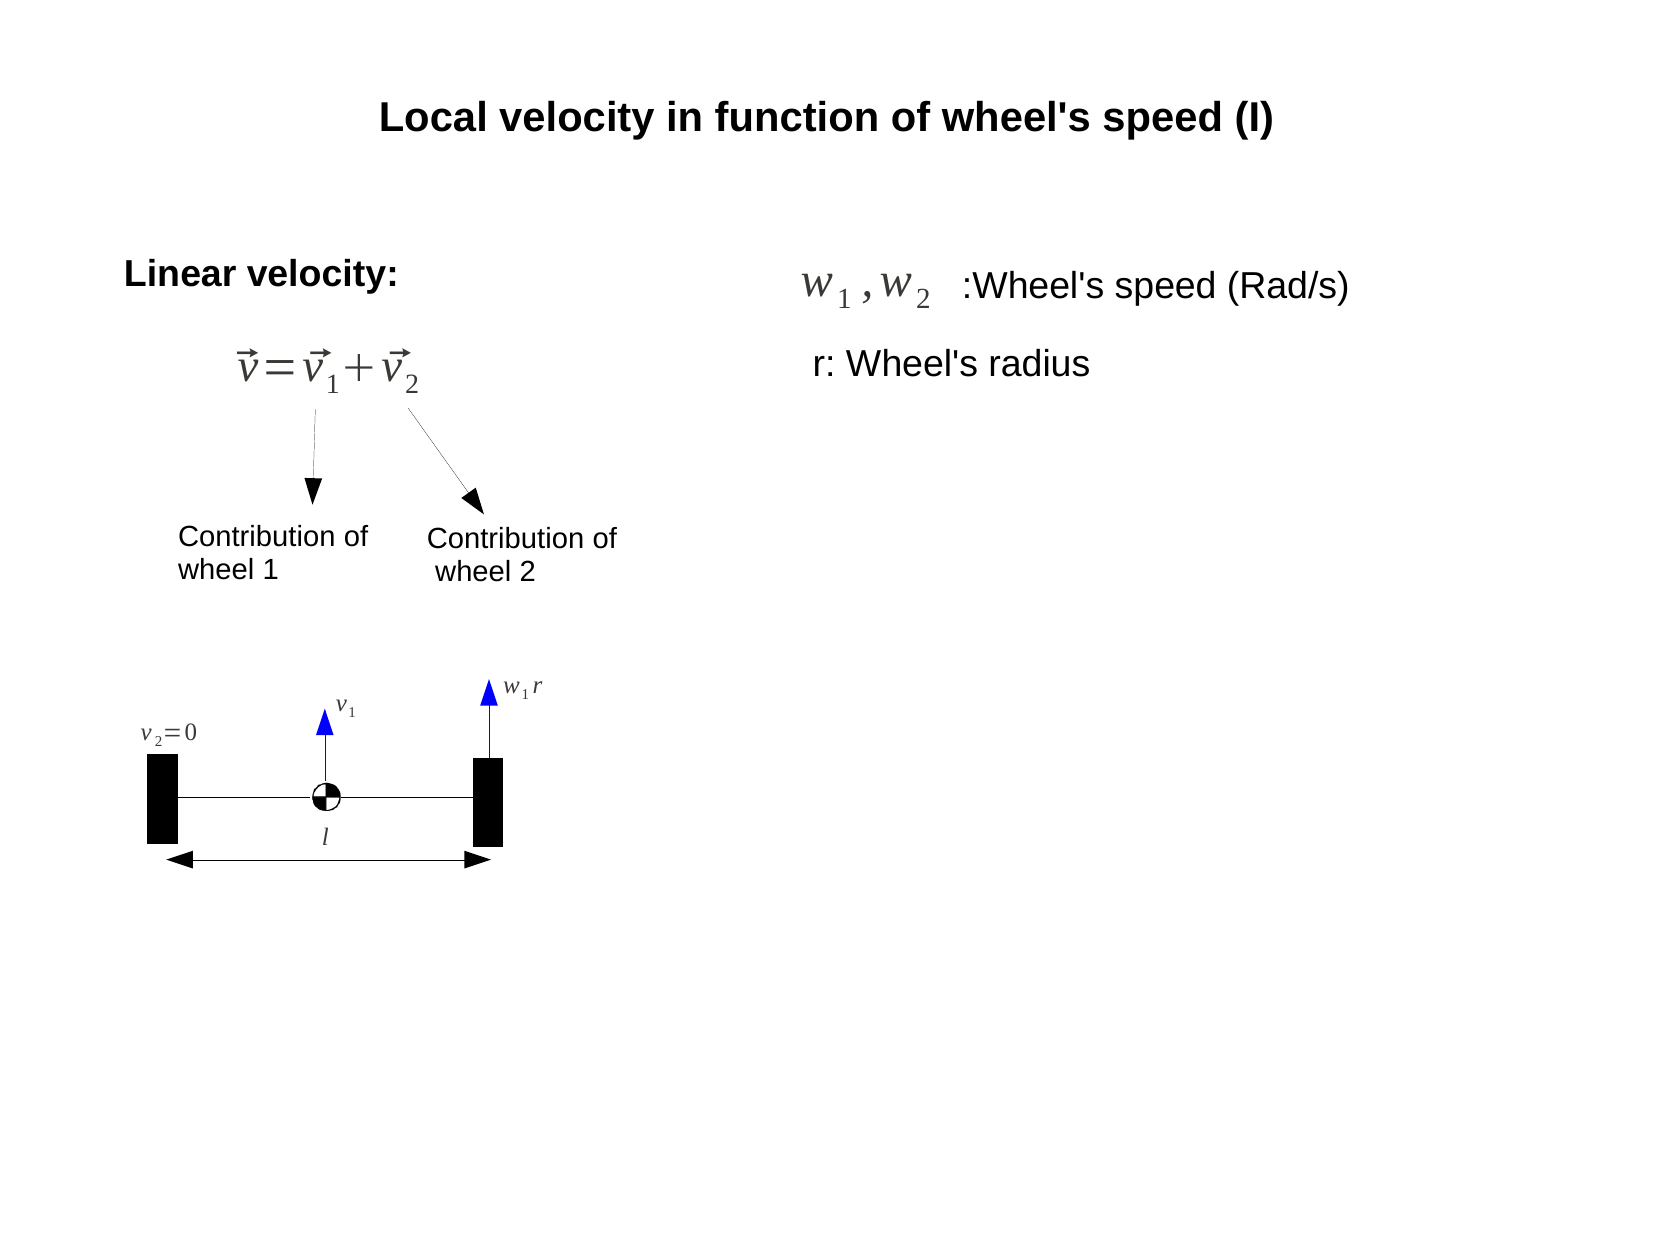

Local velocity in function of wheel's speed (I)
Linear velocity:
:Wheel's speed (Rad/s)
r: Wheel's radius
Contribution of
wheel 1
Contribution of
 wheel 2